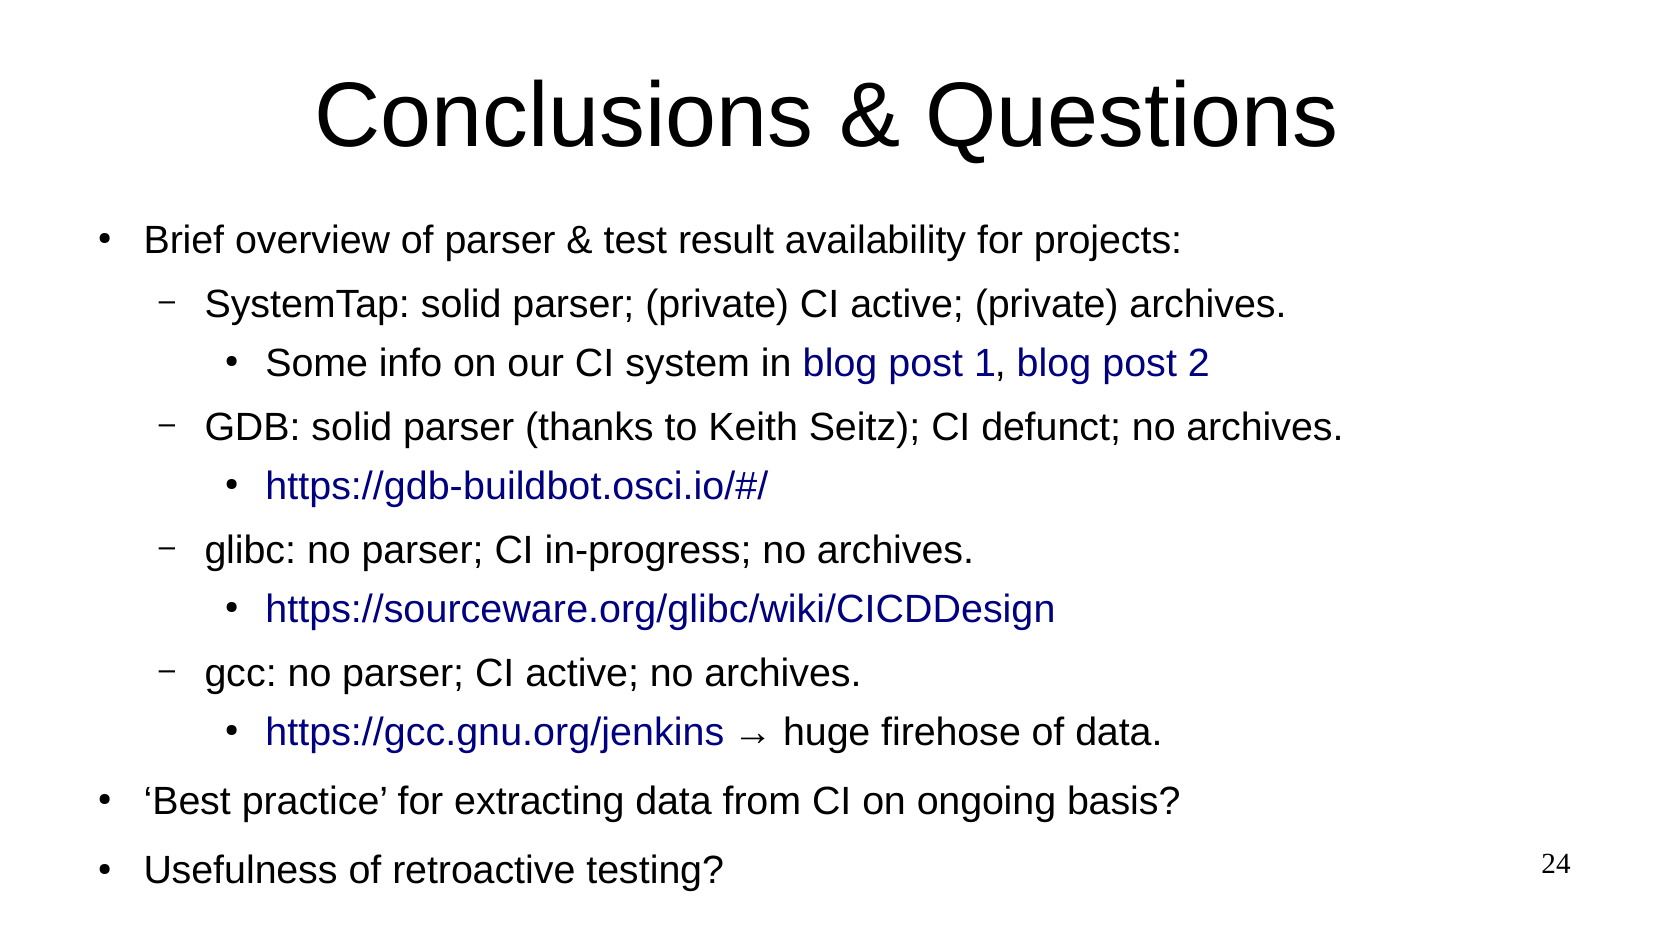

Conclusions & Questions
# Brief overview of parser & test result availability for projects:
SystemTap: solid parser; (private) CI active; (private) archives.
Some info on our CI system in blog post 1, blog post 2
GDB: solid parser (thanks to Keith Seitz); CI defunct; no archives.
https://gdb-buildbot.osci.io/#/
glibc: no parser; CI in-progress; no archives.
https://sourceware.org/glibc/wiki/CICDDesign
gcc: no parser; CI active; no archives.
https://gcc.gnu.org/jenkins → huge firehose of data.
‘Best practice’ for extracting data from CI on ongoing basis?
Usefulness of retroactive testing?
24